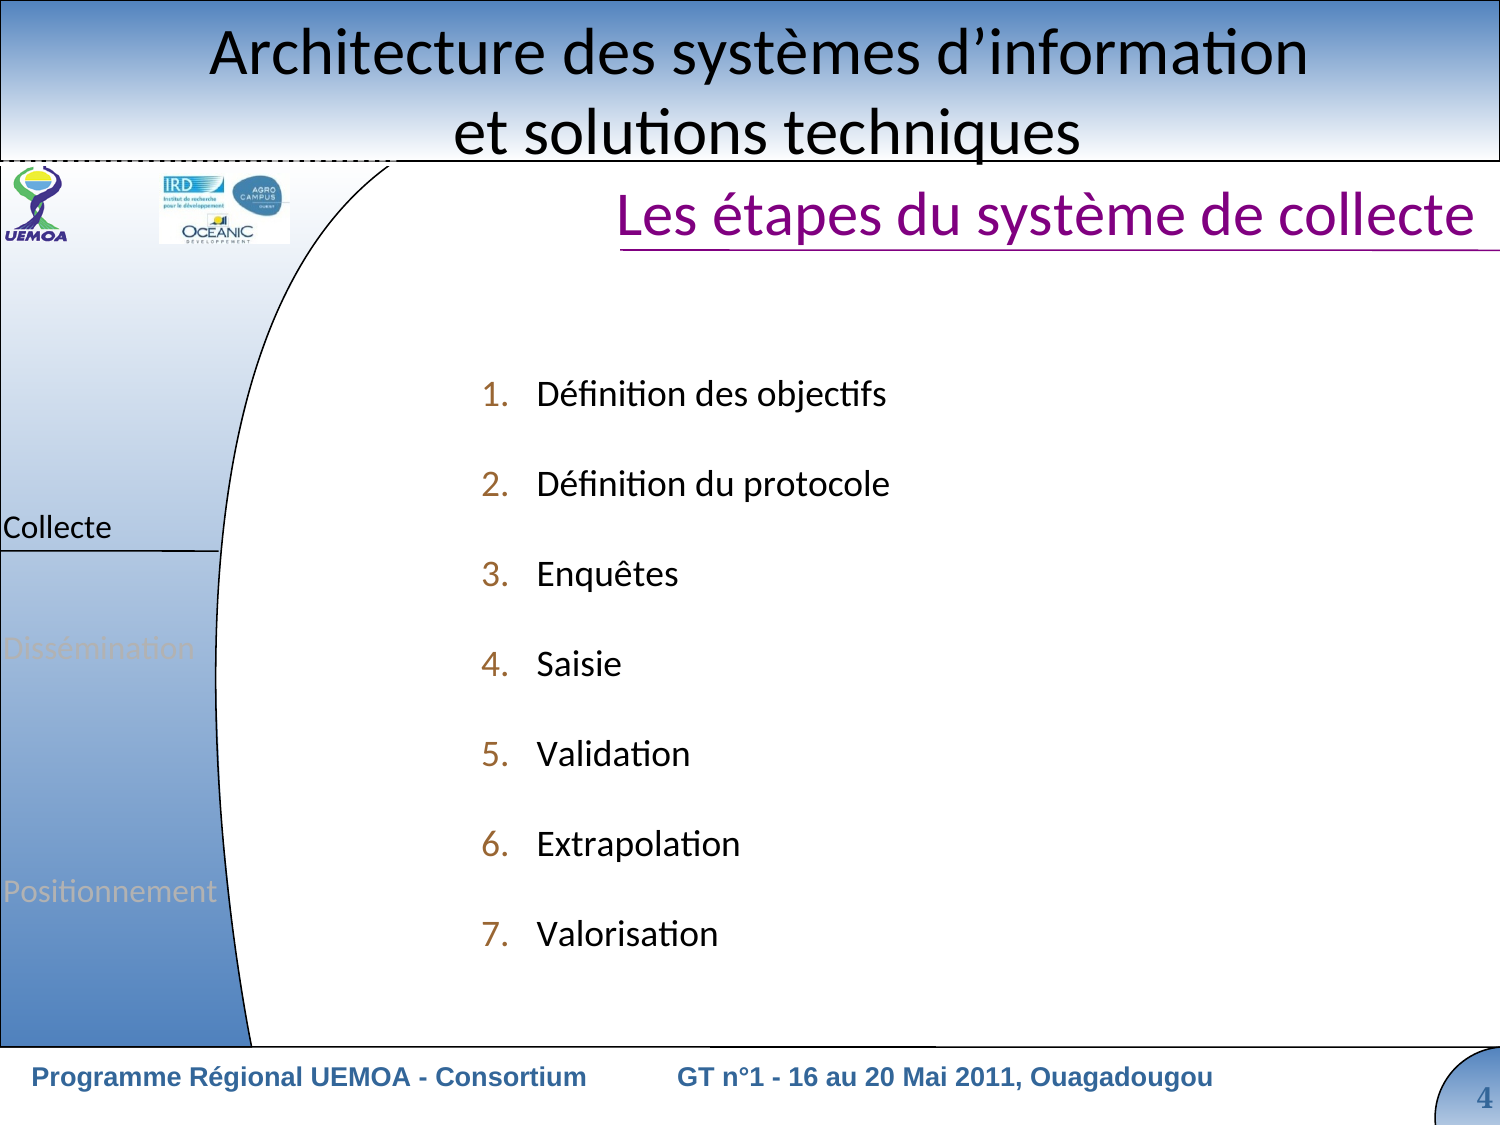

Architecture des systèmes d’information
et solutions techniques
Les étapes du système de collecte
Définition des objectifs
Définition du protocole
Enquêtes
Saisie
Validation
Extrapolation
Valorisation
Collecte
Dissémination
Positionnement